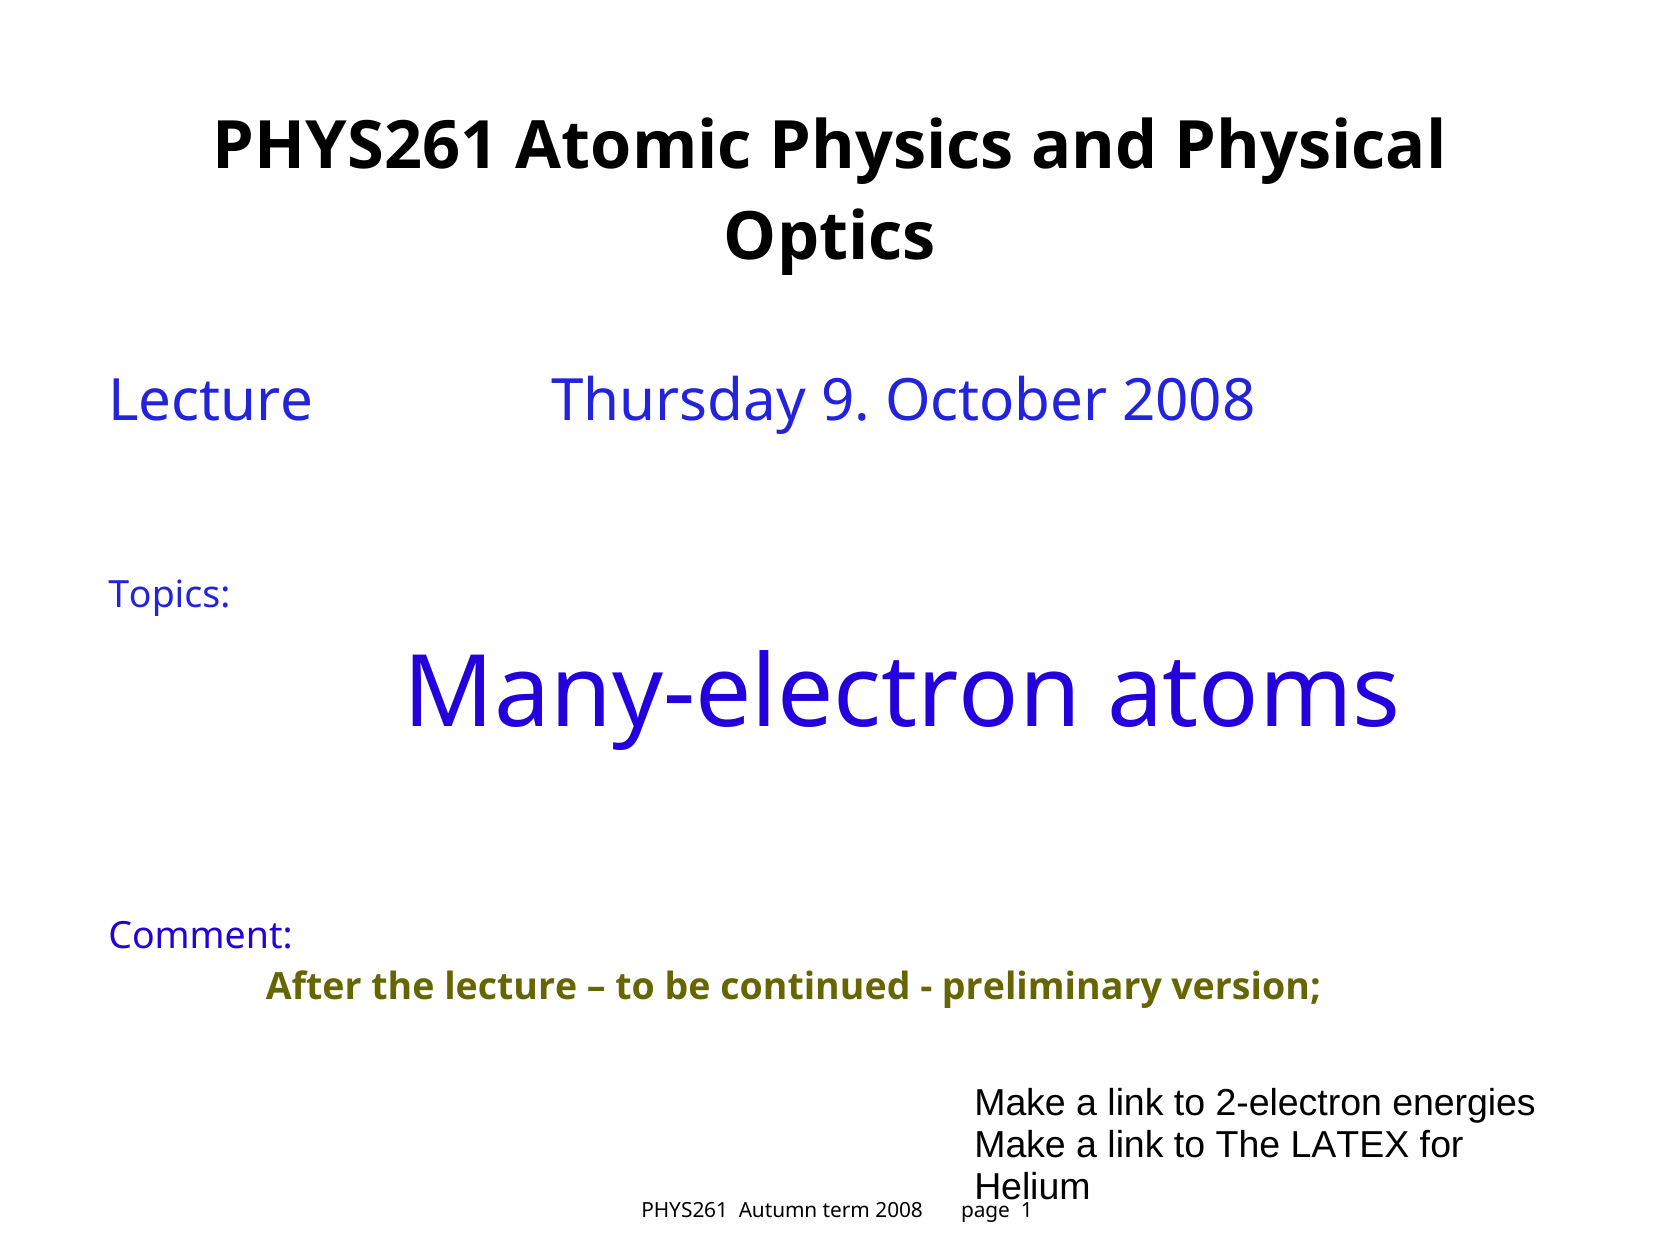

PHYS261 Atomic Physics and Physical Optics
Lecture 		Thursday 9. October 2008
Topics:
 				Many-electron atoms
Comment:
		 After the lecture – to be continued - preliminary version;
Make a link to 2-electron energies
Make a link to The LATEX for Helium